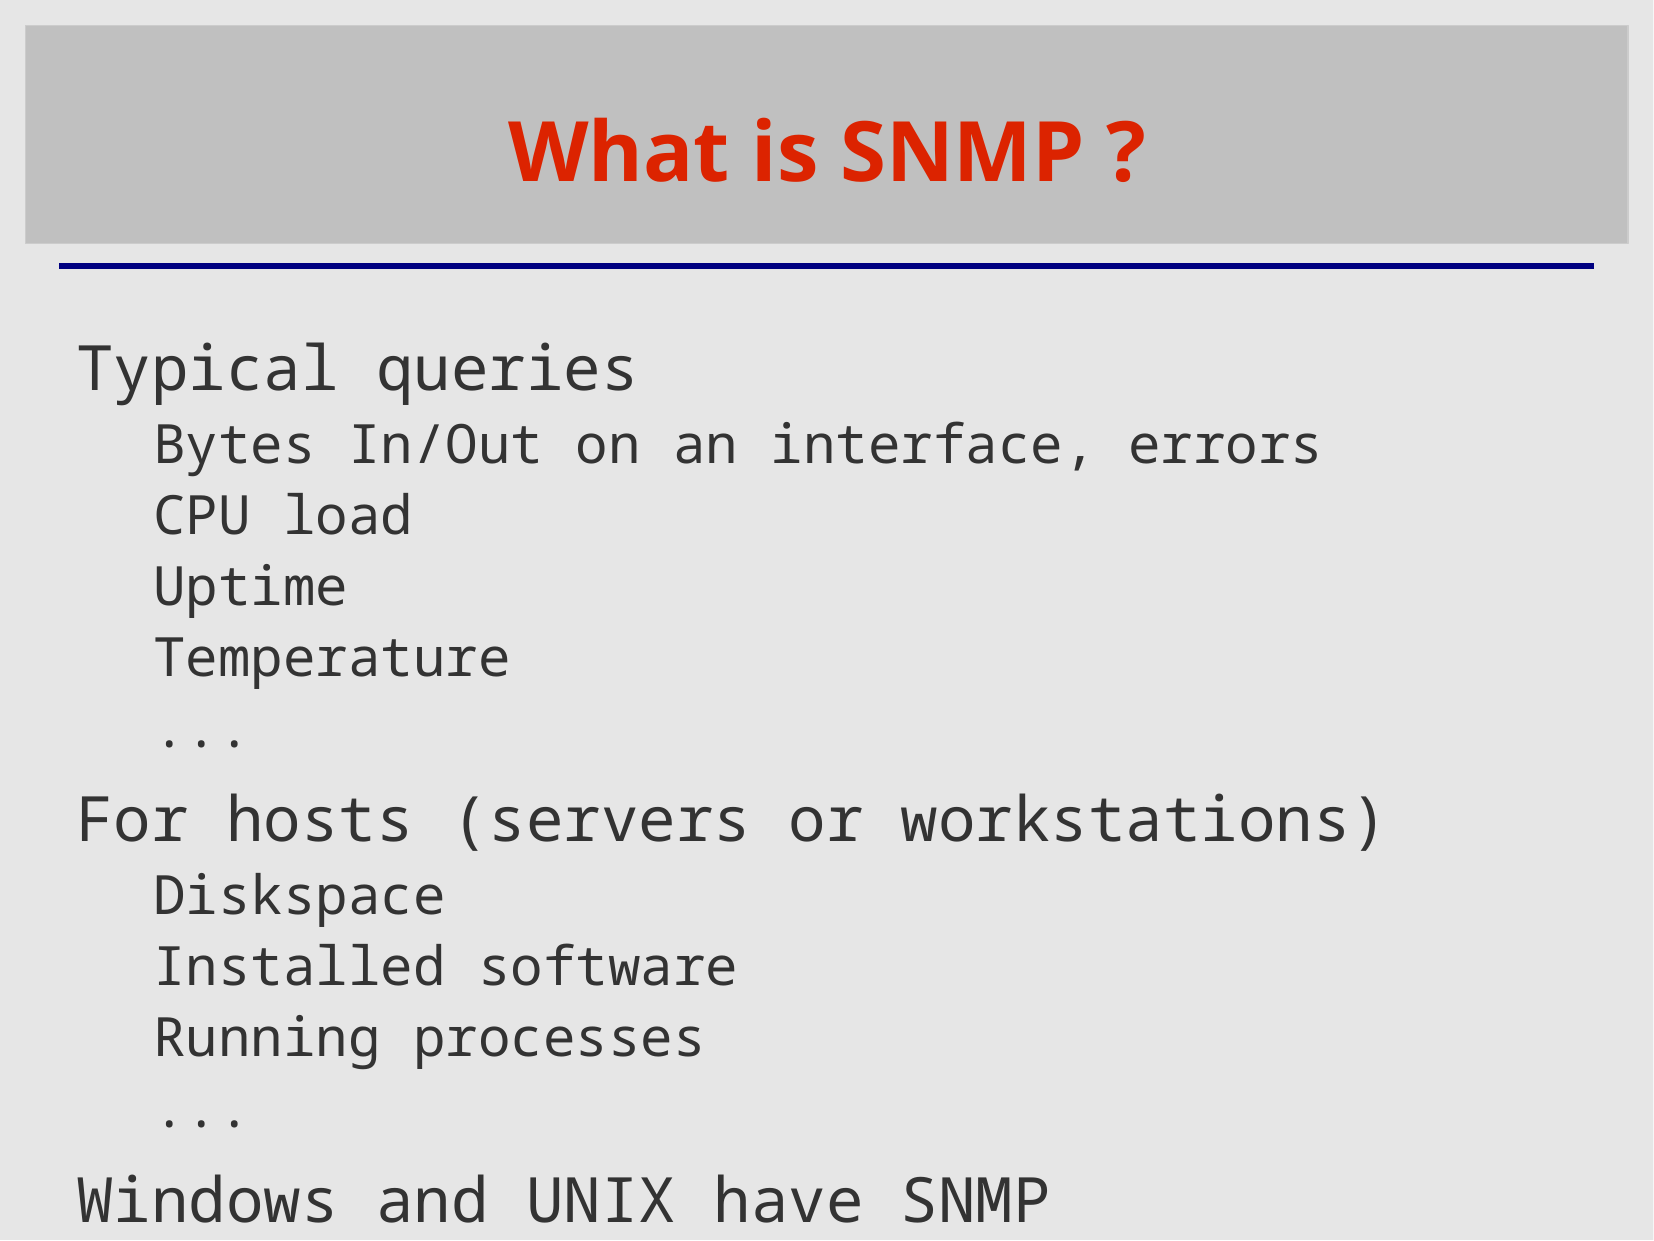

# What is SNMP ?
Typical queries
Bytes In/Out on an interface, errors
CPU load
Uptime
Temperature
...
For hosts (servers or workstations)
Diskspace
Installed software
Running processes
...
Windows and UNIX have SNMP